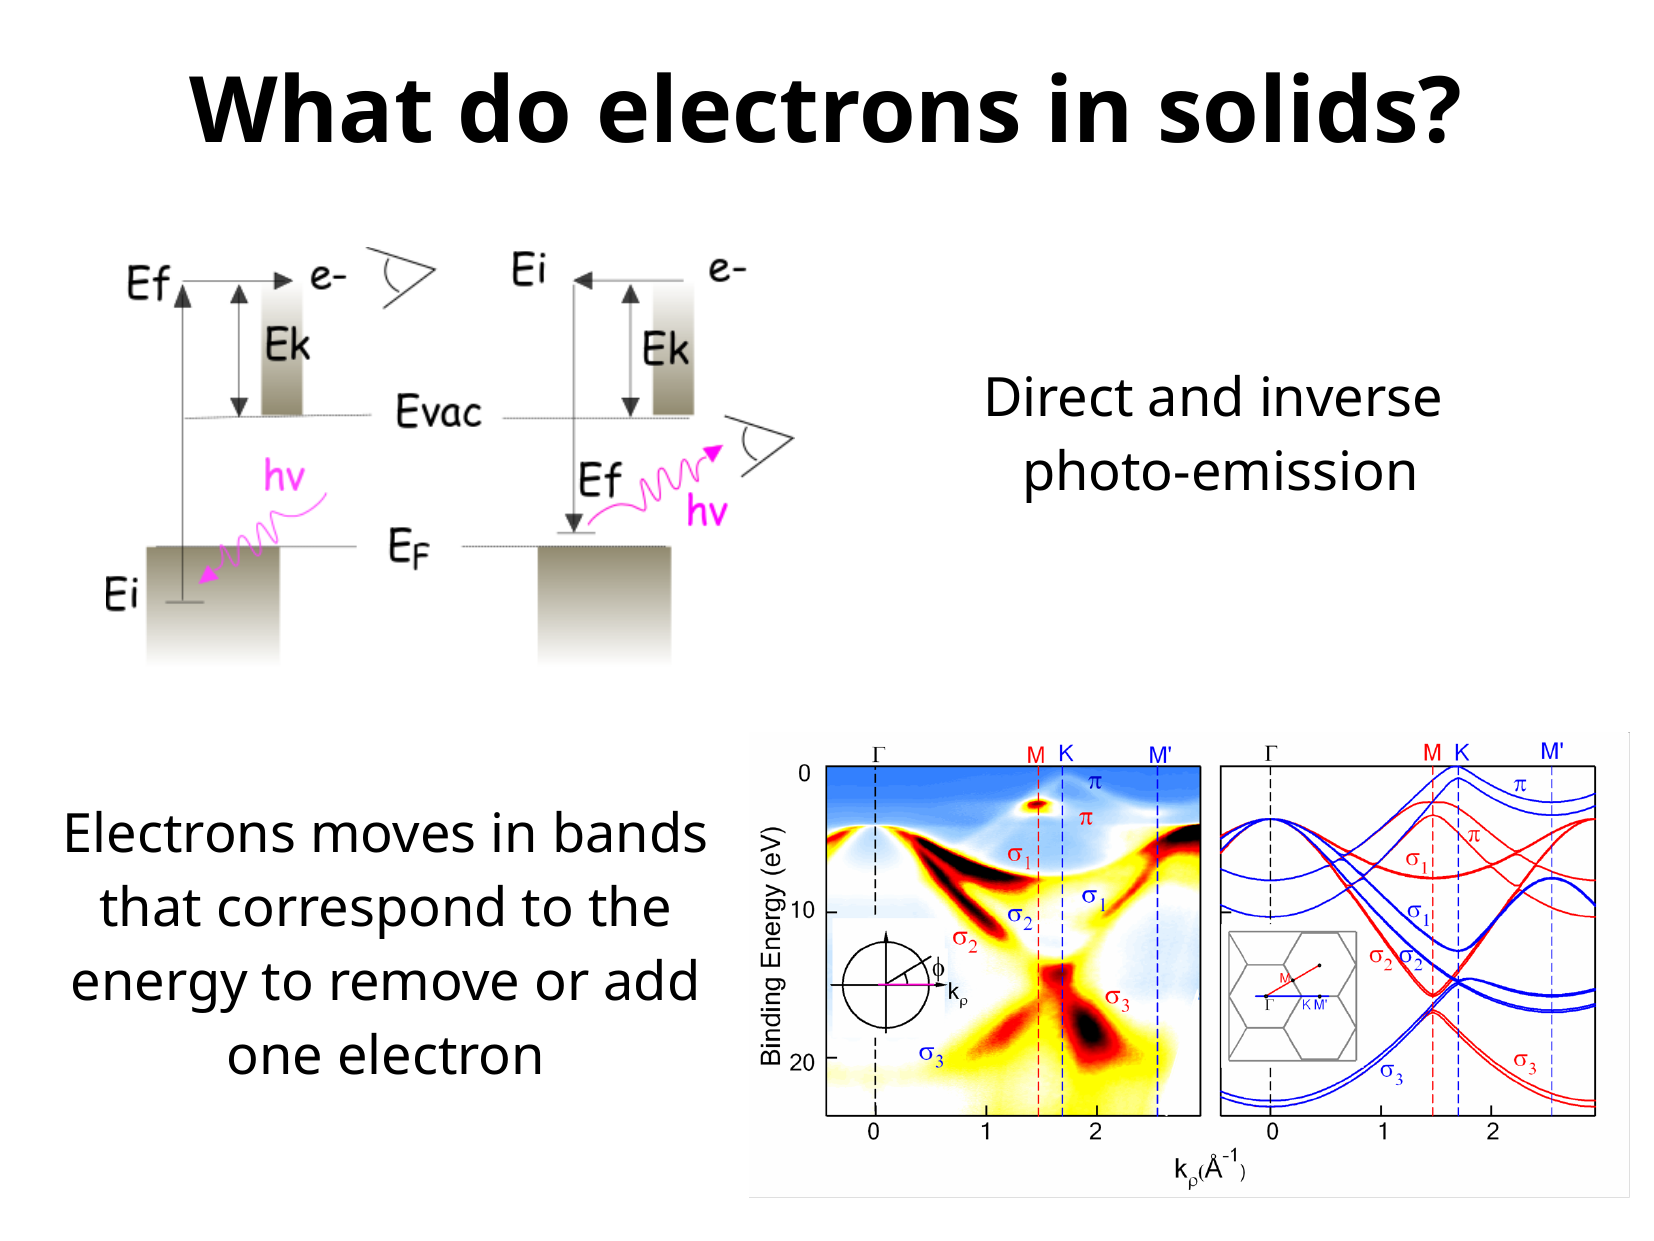

# What do electrons in solids?
Direct and inverse
photo-emission
Electrons moves in bands that correspond to the energy to remove or add one electron